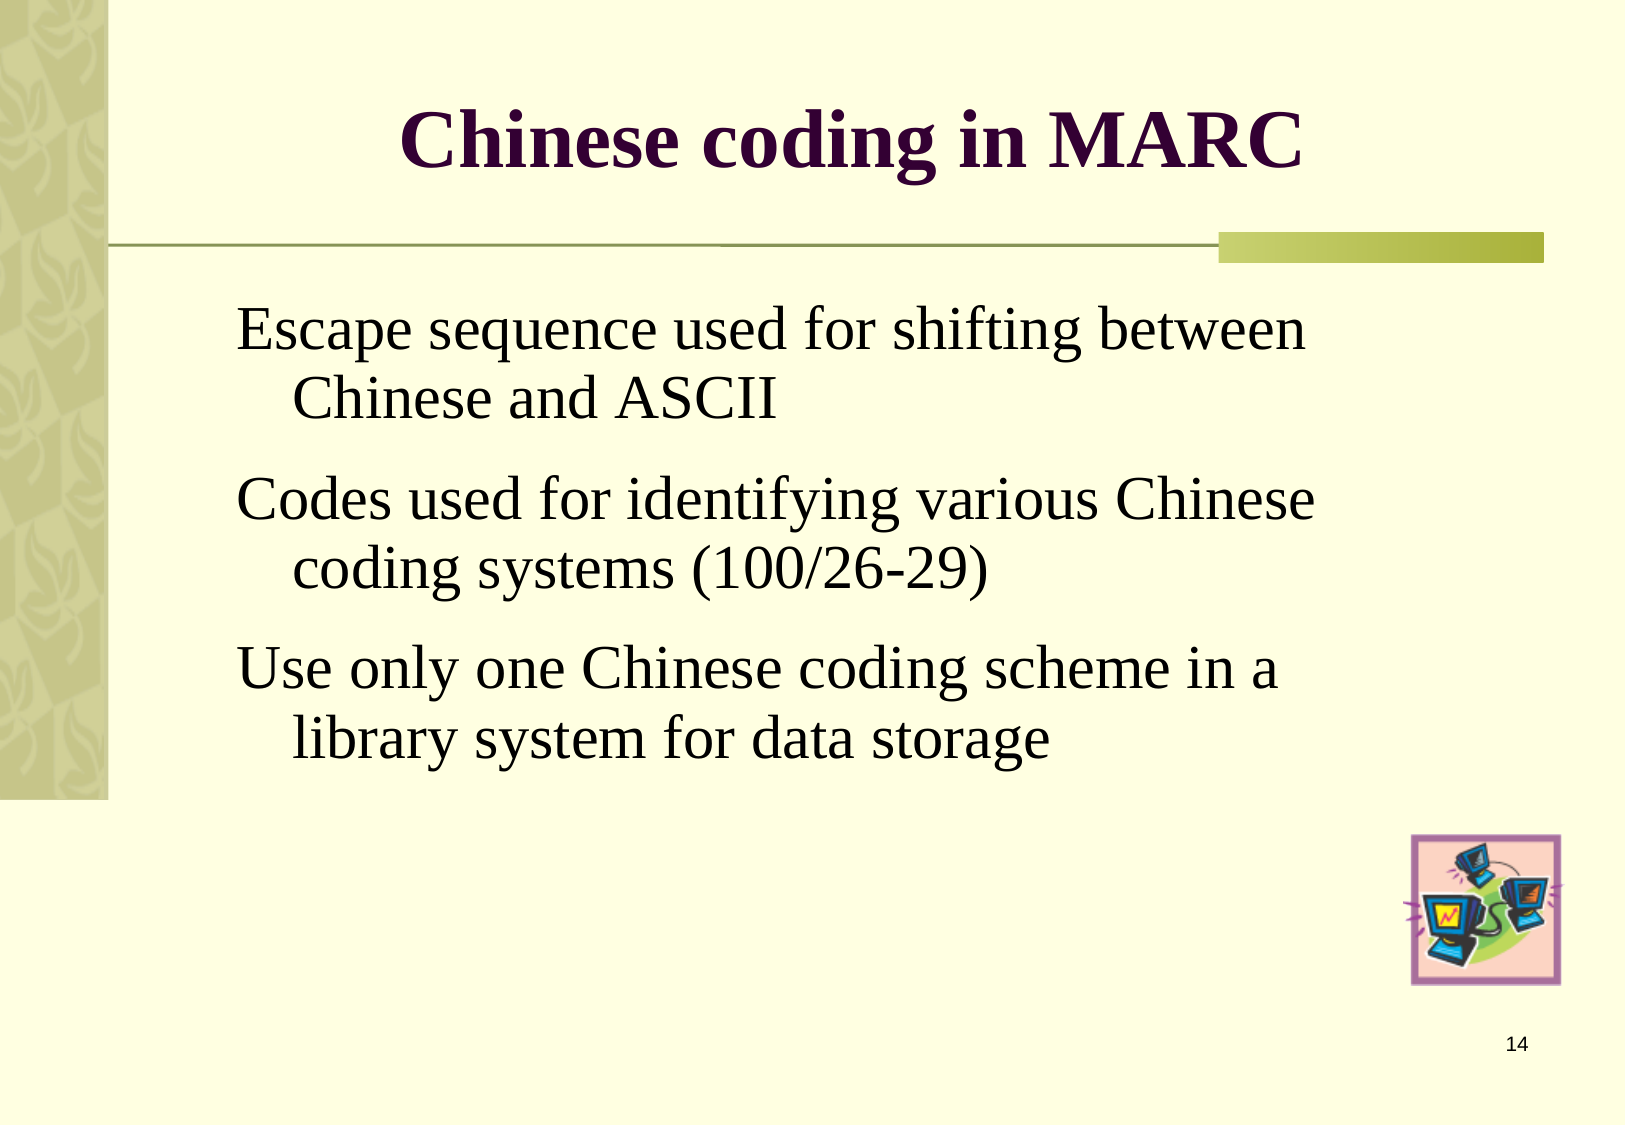

# Chinese coding in MARC
Escape sequence used for shifting between Chinese and ASCII
Codes used for identifying various Chinese coding systems (100/26-29)
Use only one Chinese coding scheme in a library system for data storage
14